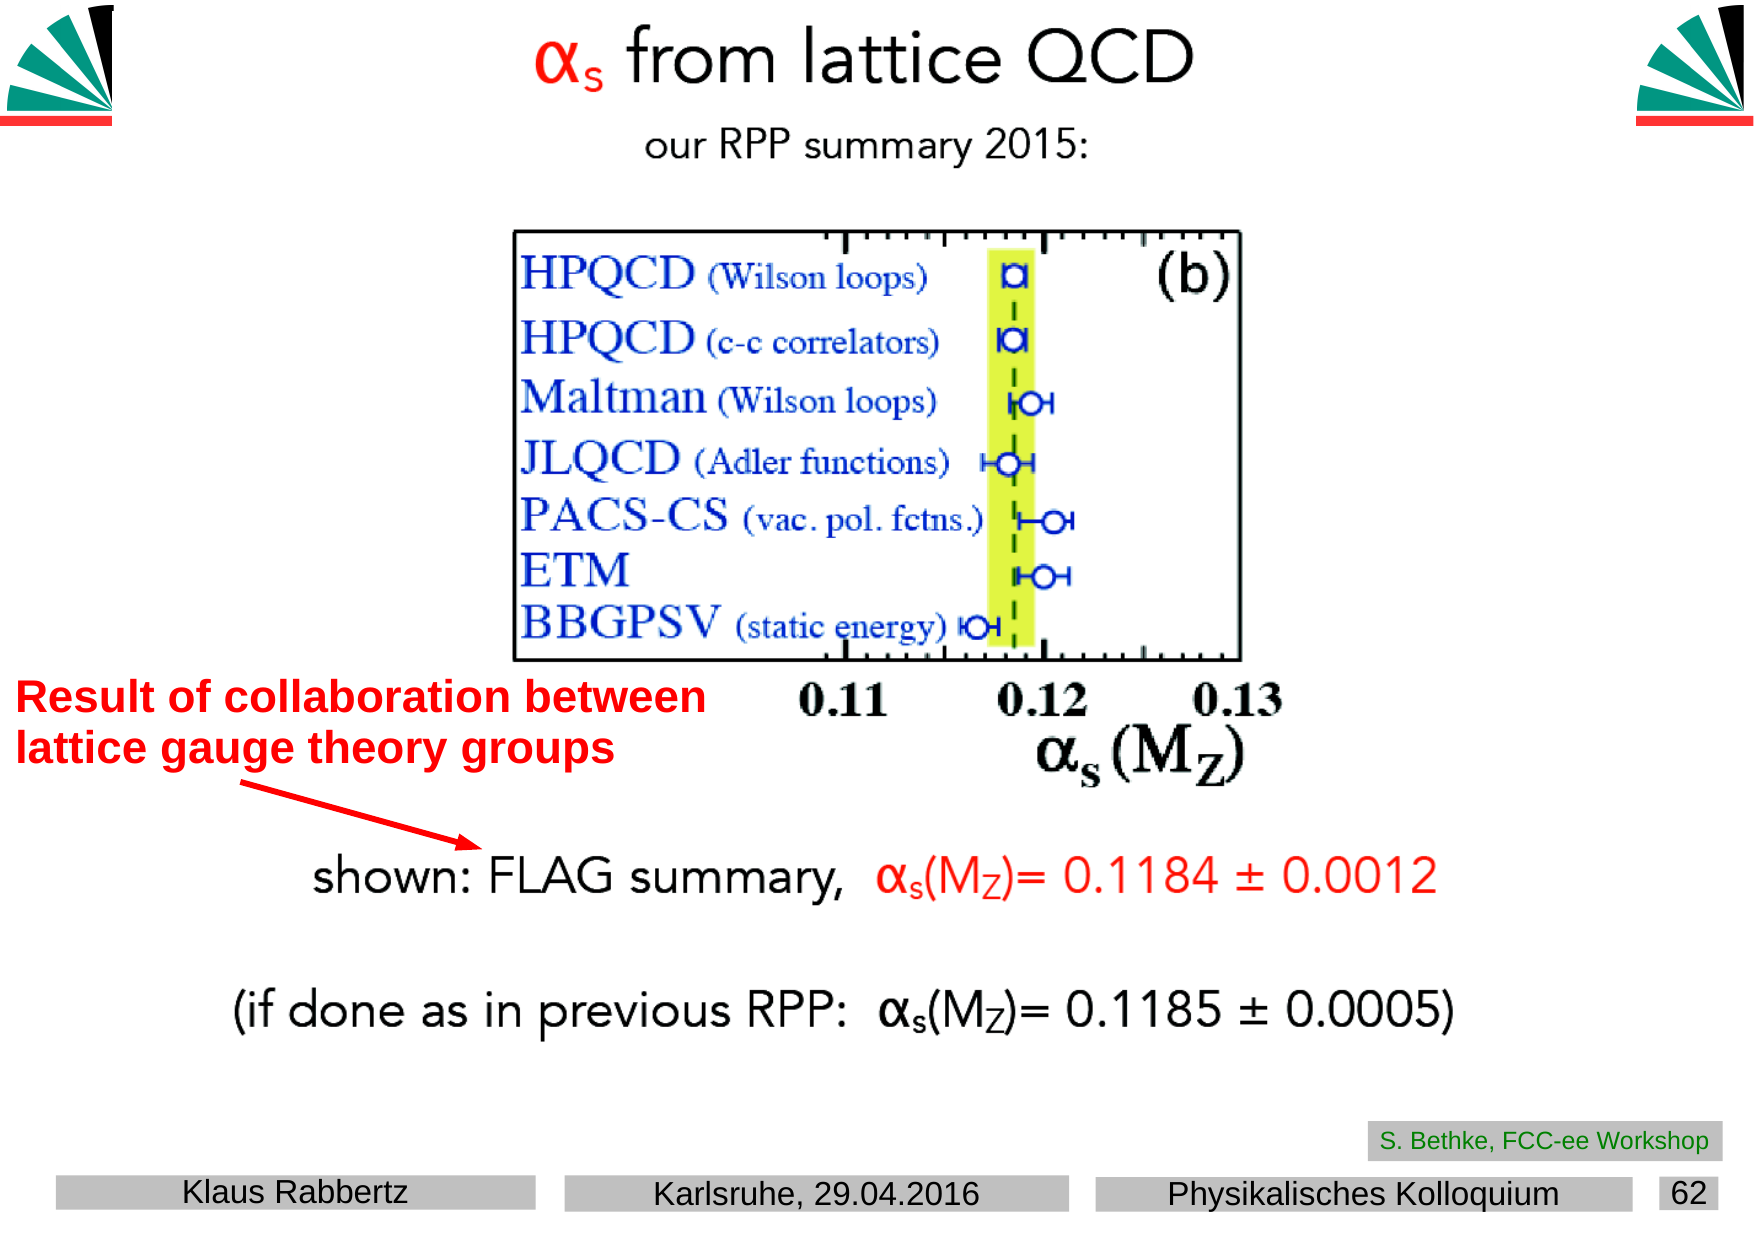

#
Result of collaboration between
lattice gauge theory groups
S. Bethke, FCC-ee Workshop